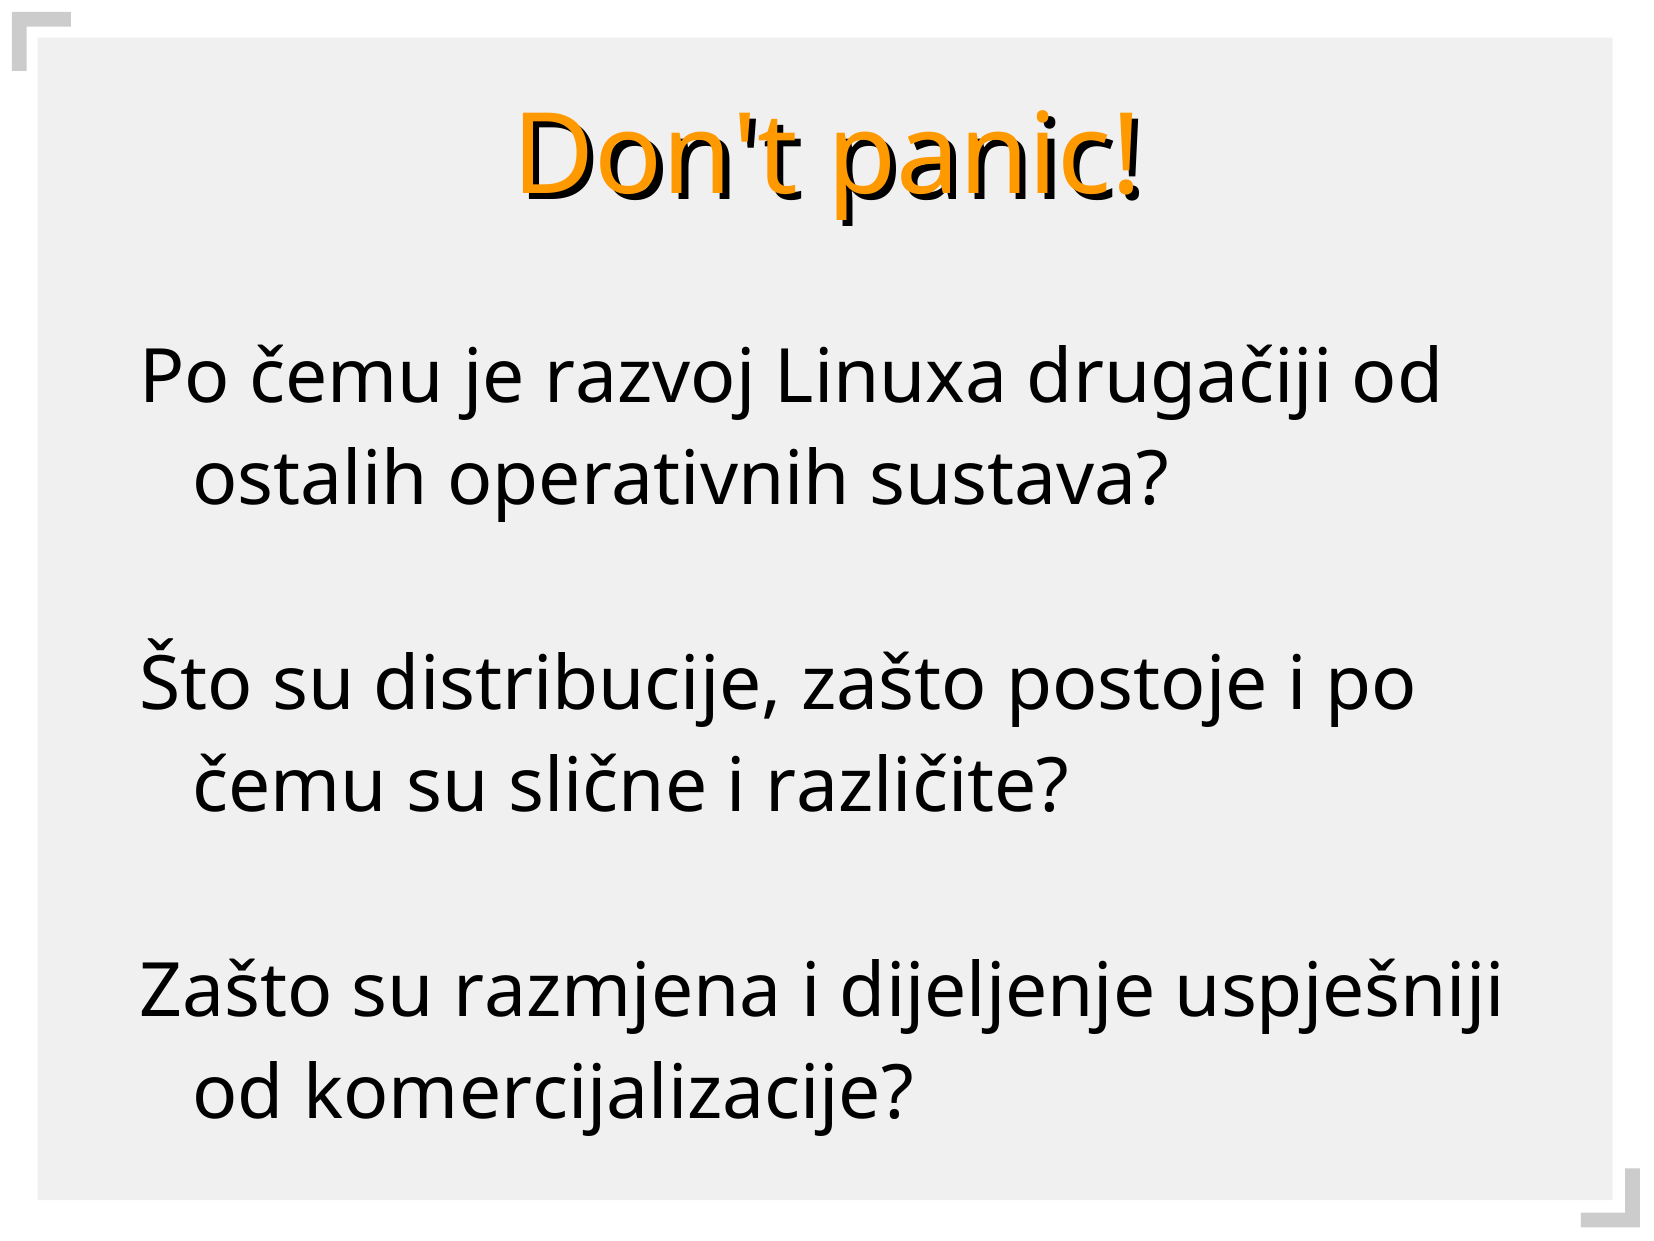

# Don't panic!
Po čemu je razvoj Linuxa drugačiji od ostalih operativnih sustava?
Što su distribucije, zašto postoje i po čemu su slične i različite?
Zašto su razmjena i dijeljenje uspješniji od komercijalizacije?